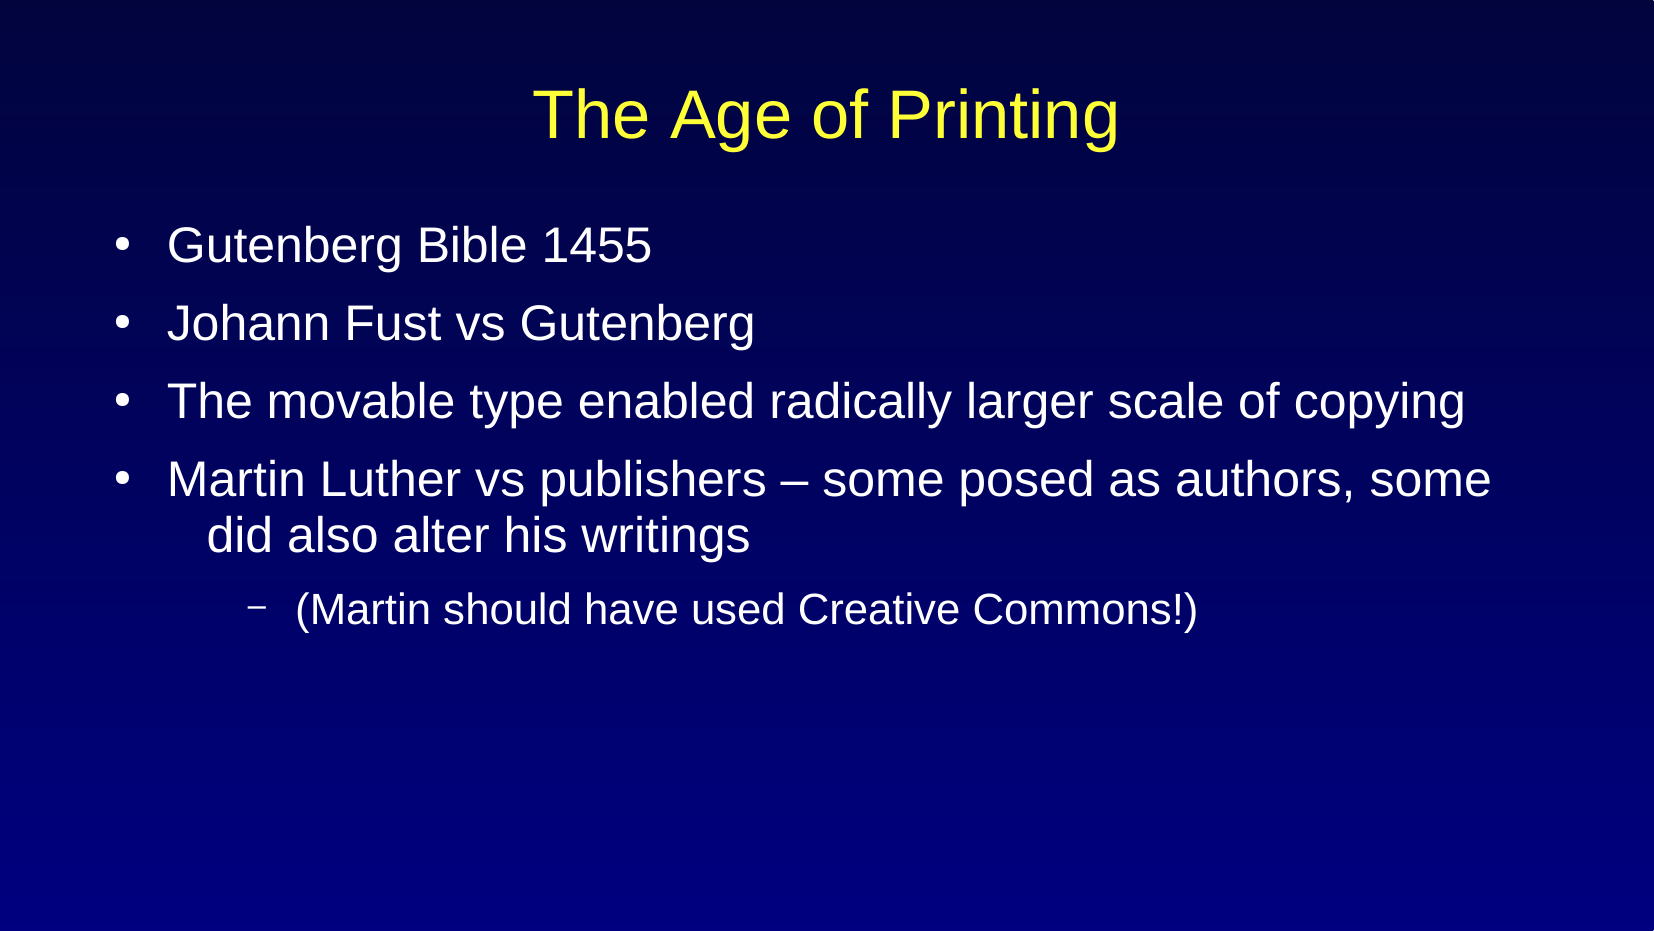

# The Age of Printing
Gutenberg Bible 1455
Johann Fust vs Gutenberg
The movable type enabled radically larger scale of copying
Martin Luther vs publishers – some posed as authors, some did also alter his writings
(Martin should have used Creative Commons!)